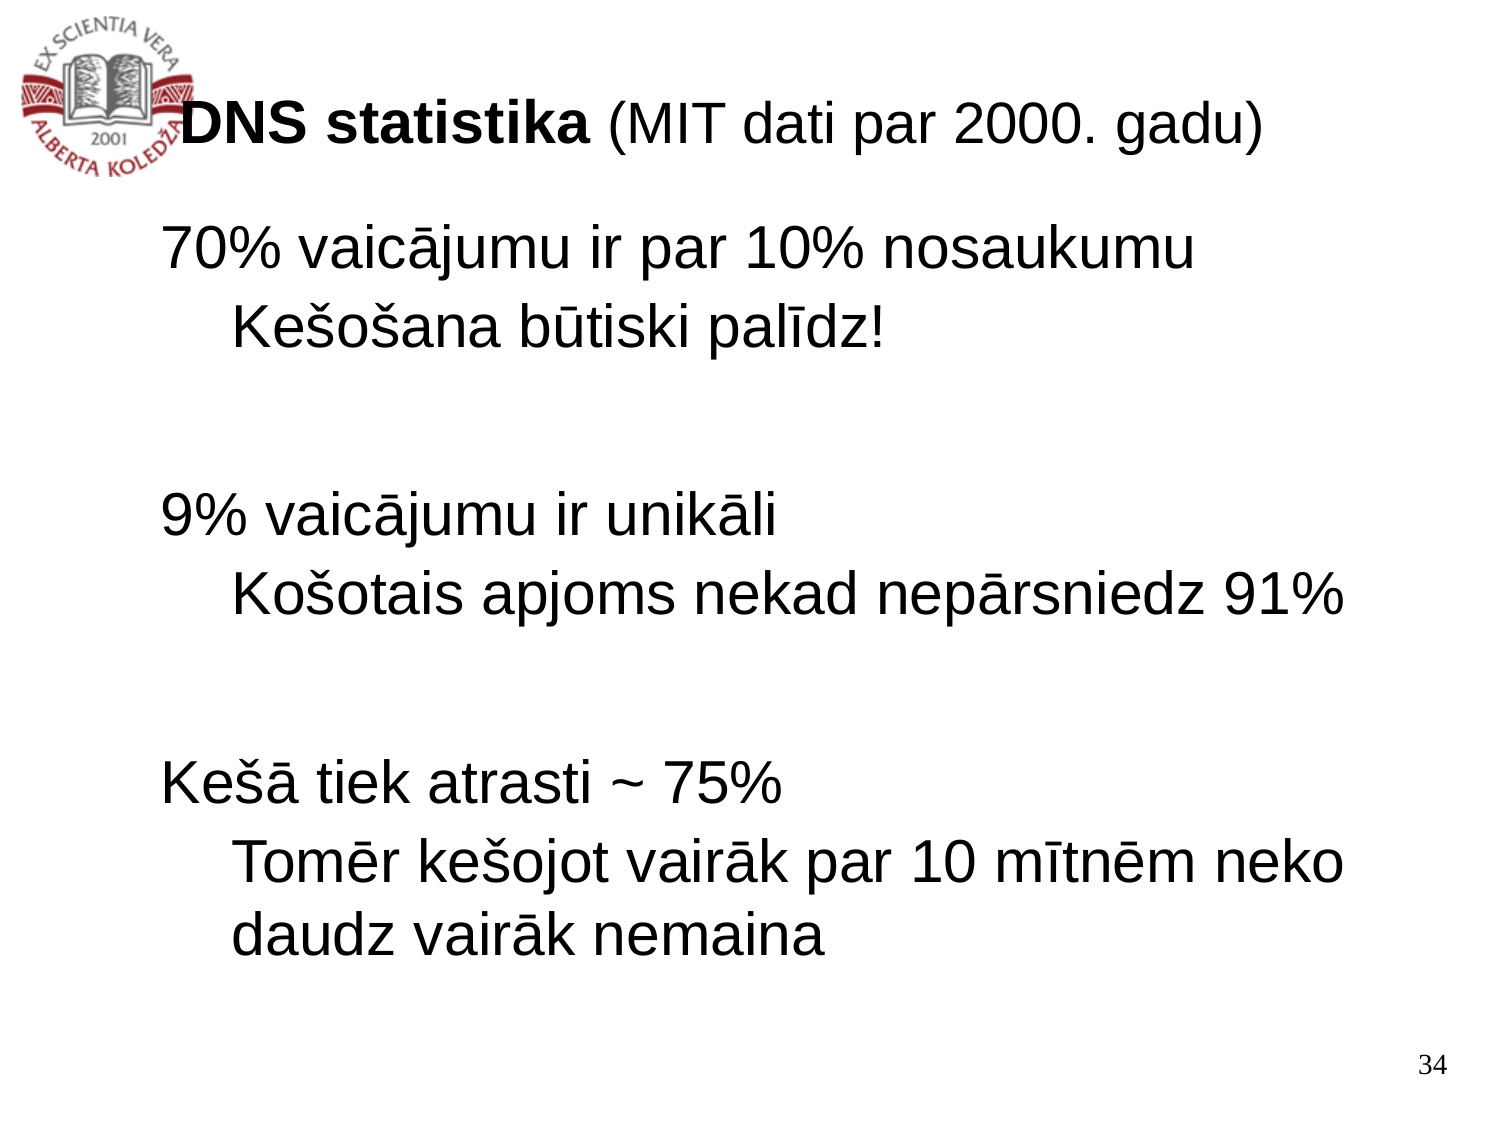

# DNS statistika (MIT dati par 2000. gadu)
70% vaicājumu ir par 10% nosaukumu
Kešošana būtiski palīdz!
9% vaicājumu ir unikāli
Košotais apjoms nekad nepārsniedz 91%
Kešā tiek atrasti ~ 75%
Tomēr kešojot vairāk par 10 mītnēm neko daudz vairāk nemaina